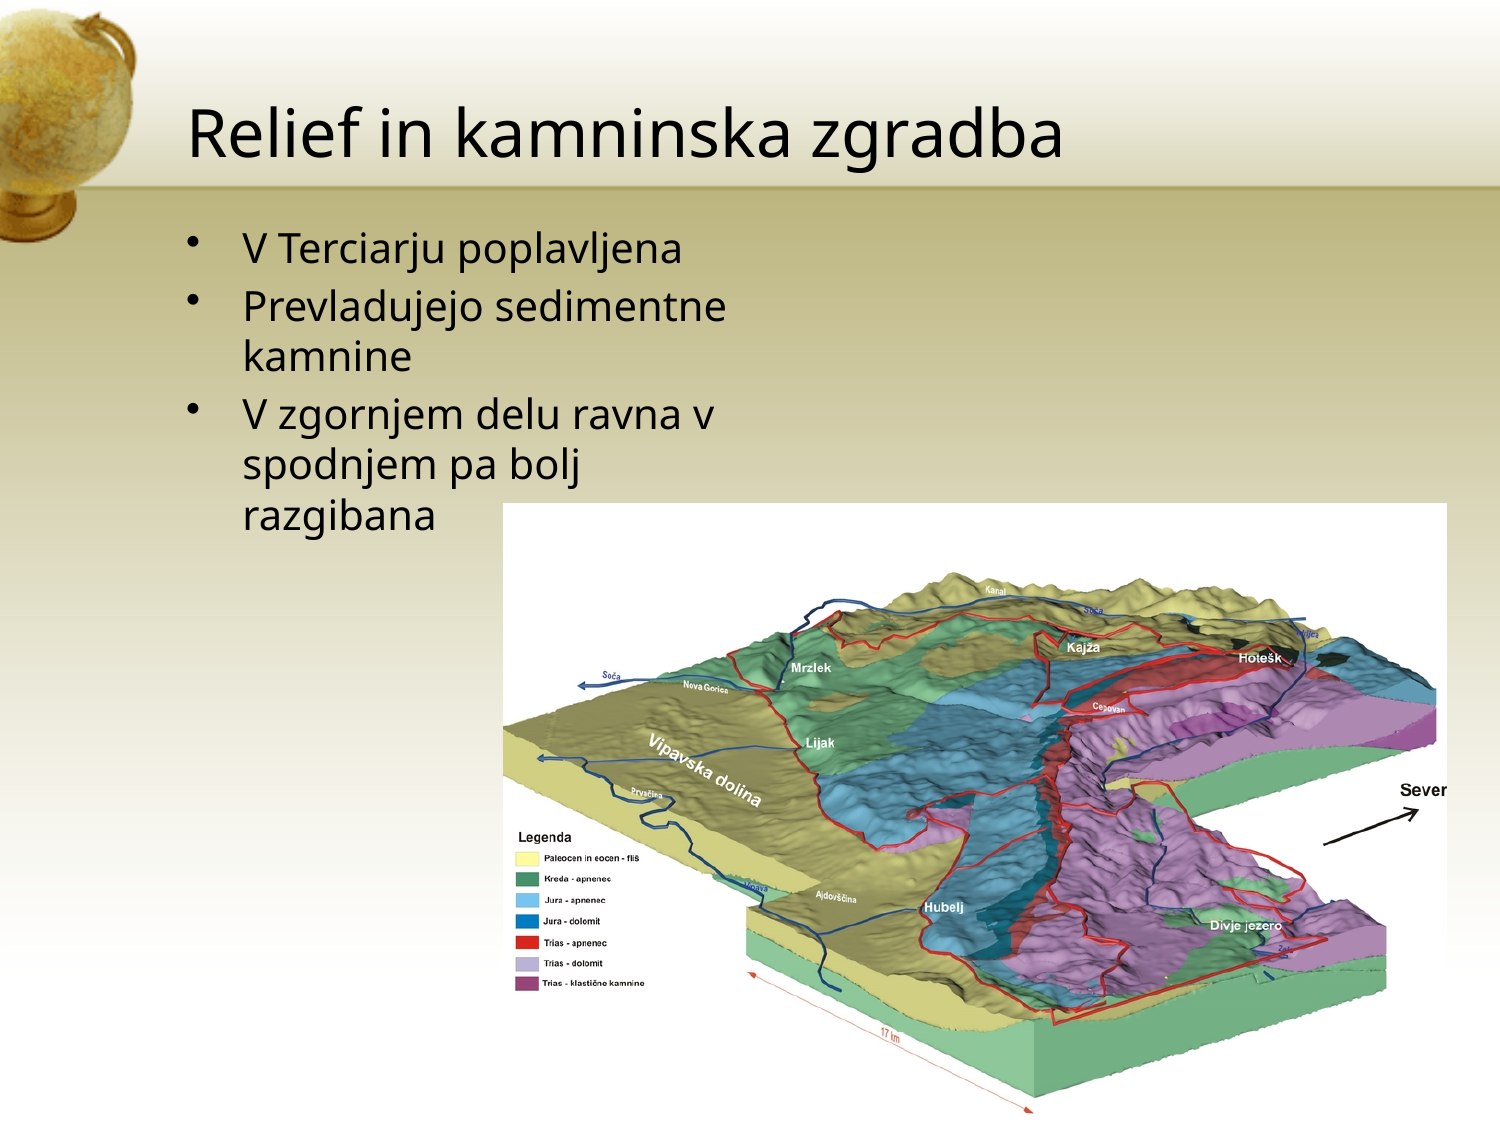

# Relief in kamninska zgradba
V Terciarju poplavljena
Prevladujejo sedimentne kamnine
V zgornjem delu ravna v spodnjem pa bolj razgibana